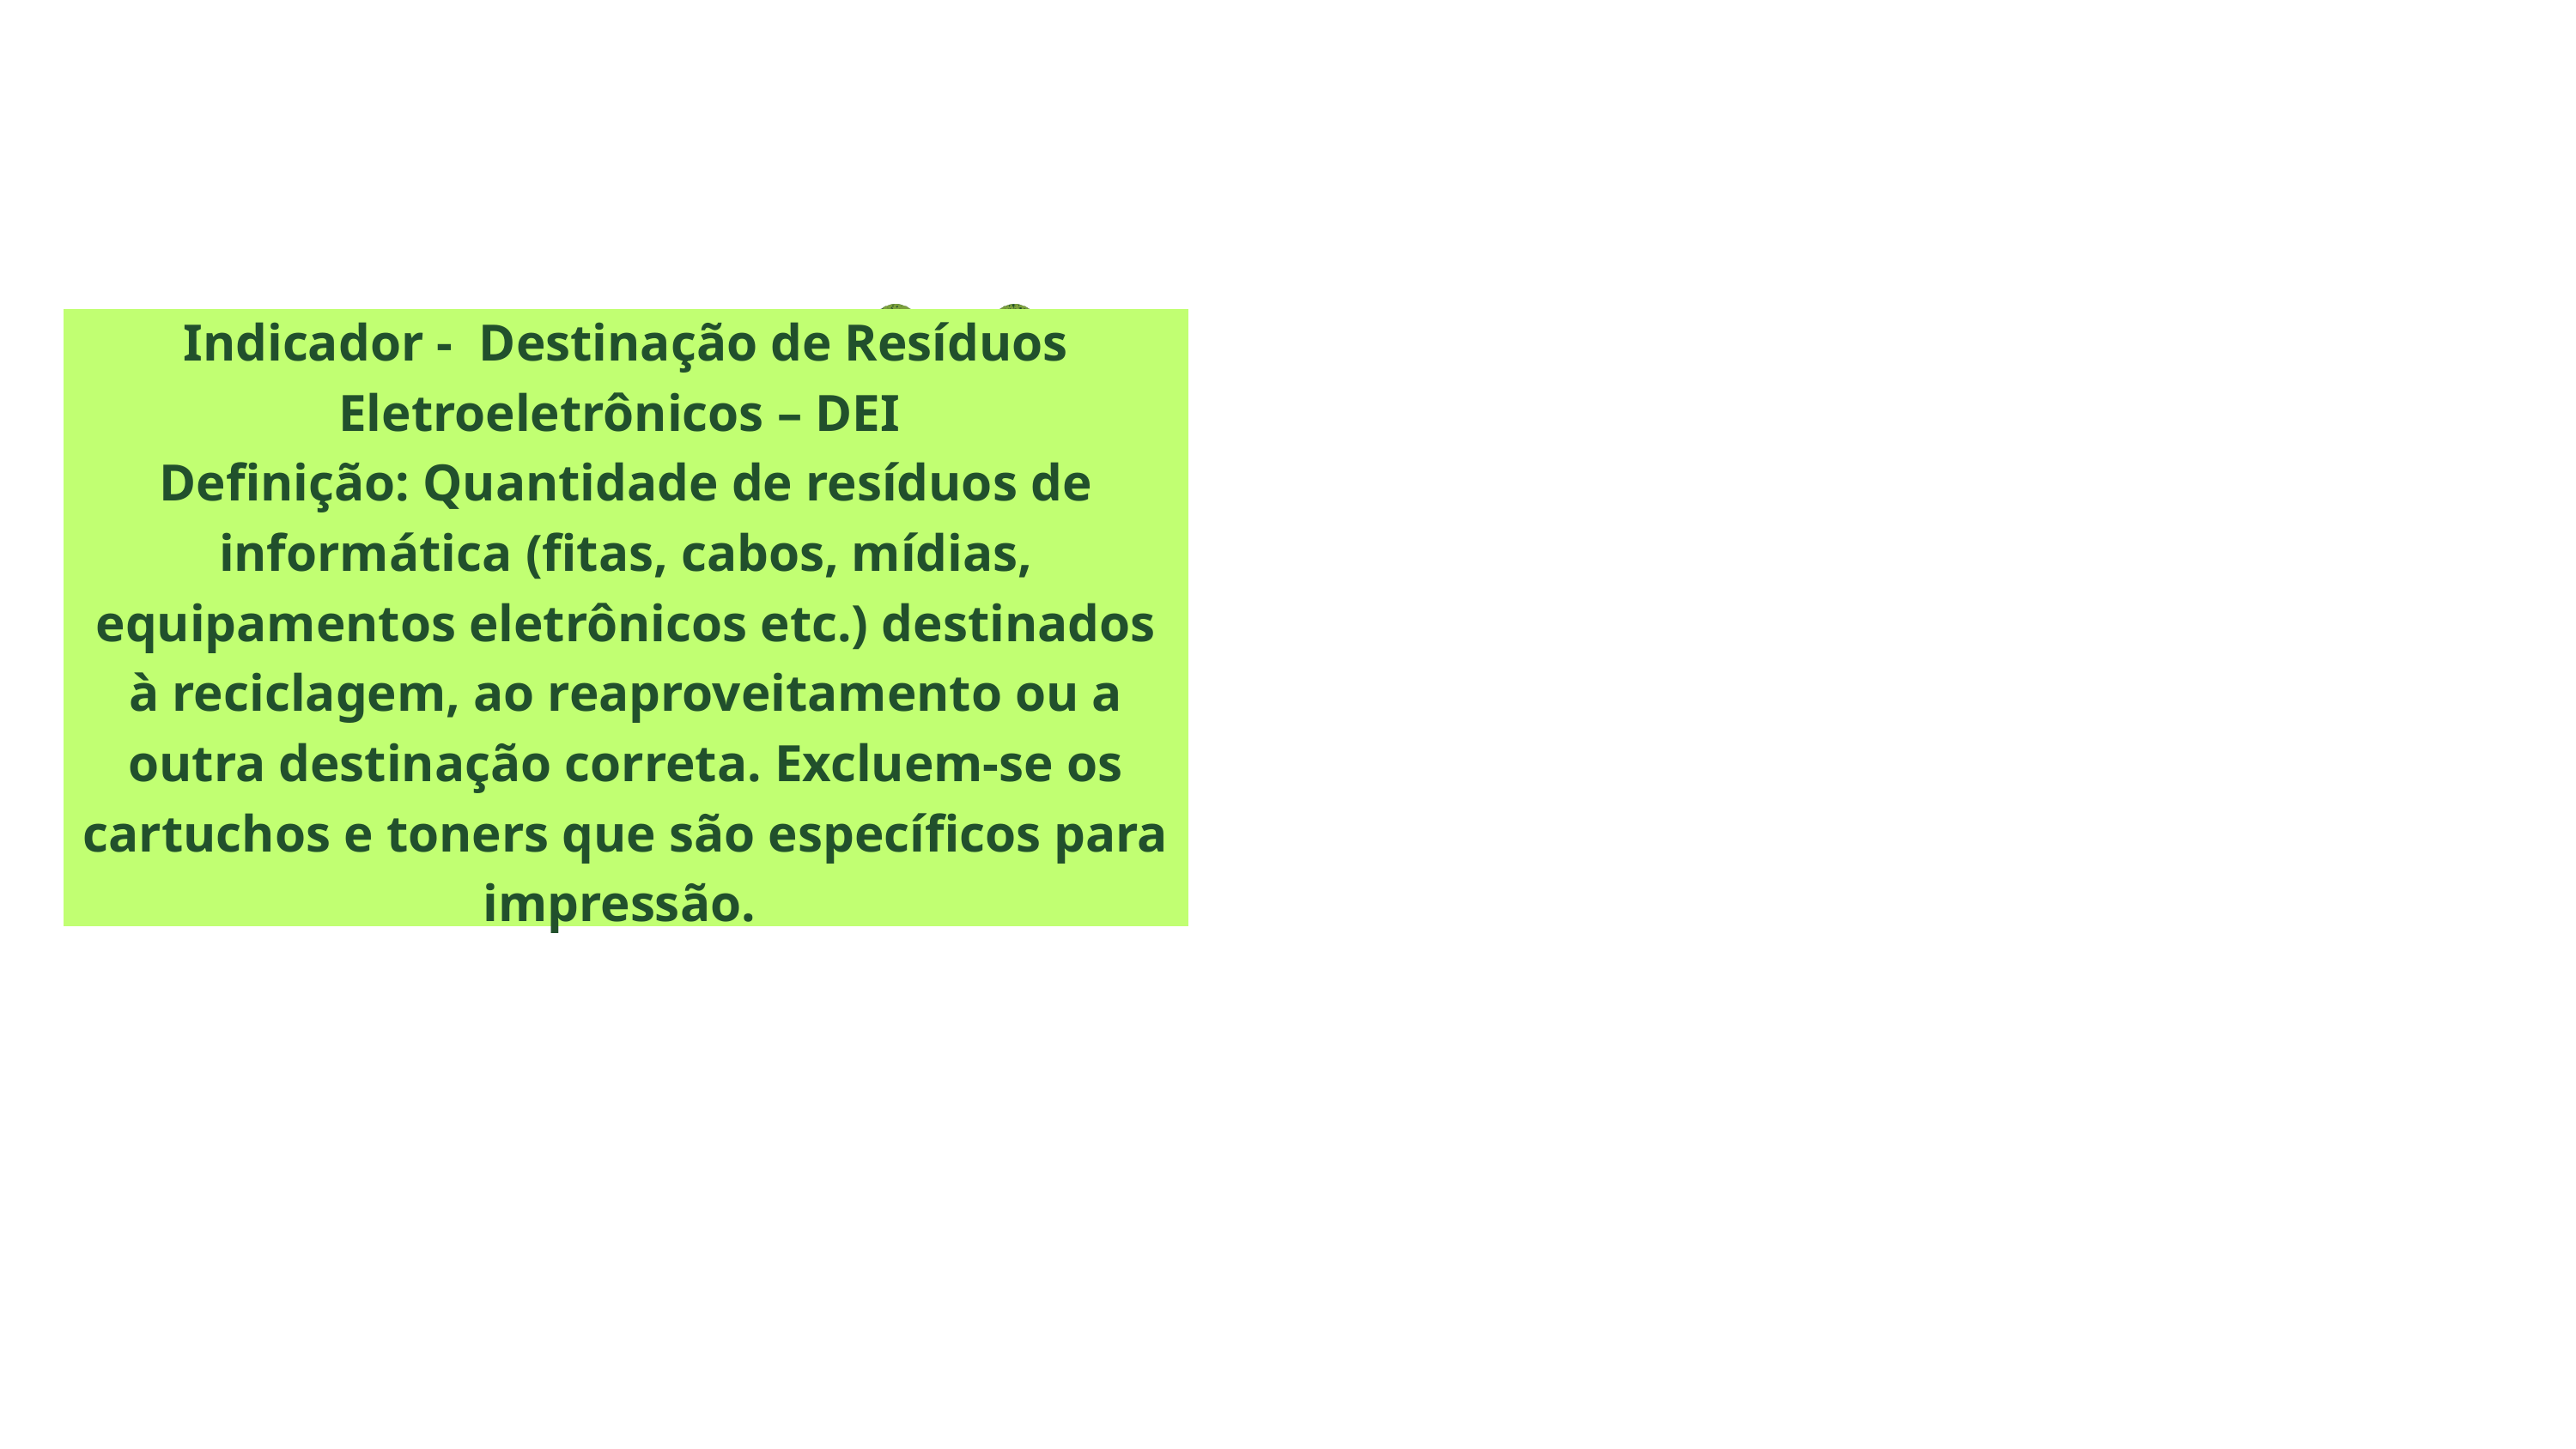

Fórmula: Quantidade de resíduos de informática destinados à reciclagem.
Polaridade: Quanto maior o valor, melhor o desempenho.
Periodicidade: Mensal.
Metodologia Análise de Desempenho: Anual
Unidade responsável pelas metas: Secretaria de Governança e Gestão Estratégica.
Indicador - Destinação de Resíduos Eletroeletrônicos – DEI
Definição: Quantidade de resíduos de informática (fitas, cabos, mídias, equipamentos eletrônicos etc.) destinados à reciclagem, ao reaproveitamento ou a outra destinação correta. Excluem-se os cartuchos e toners que são específicos para impressão.